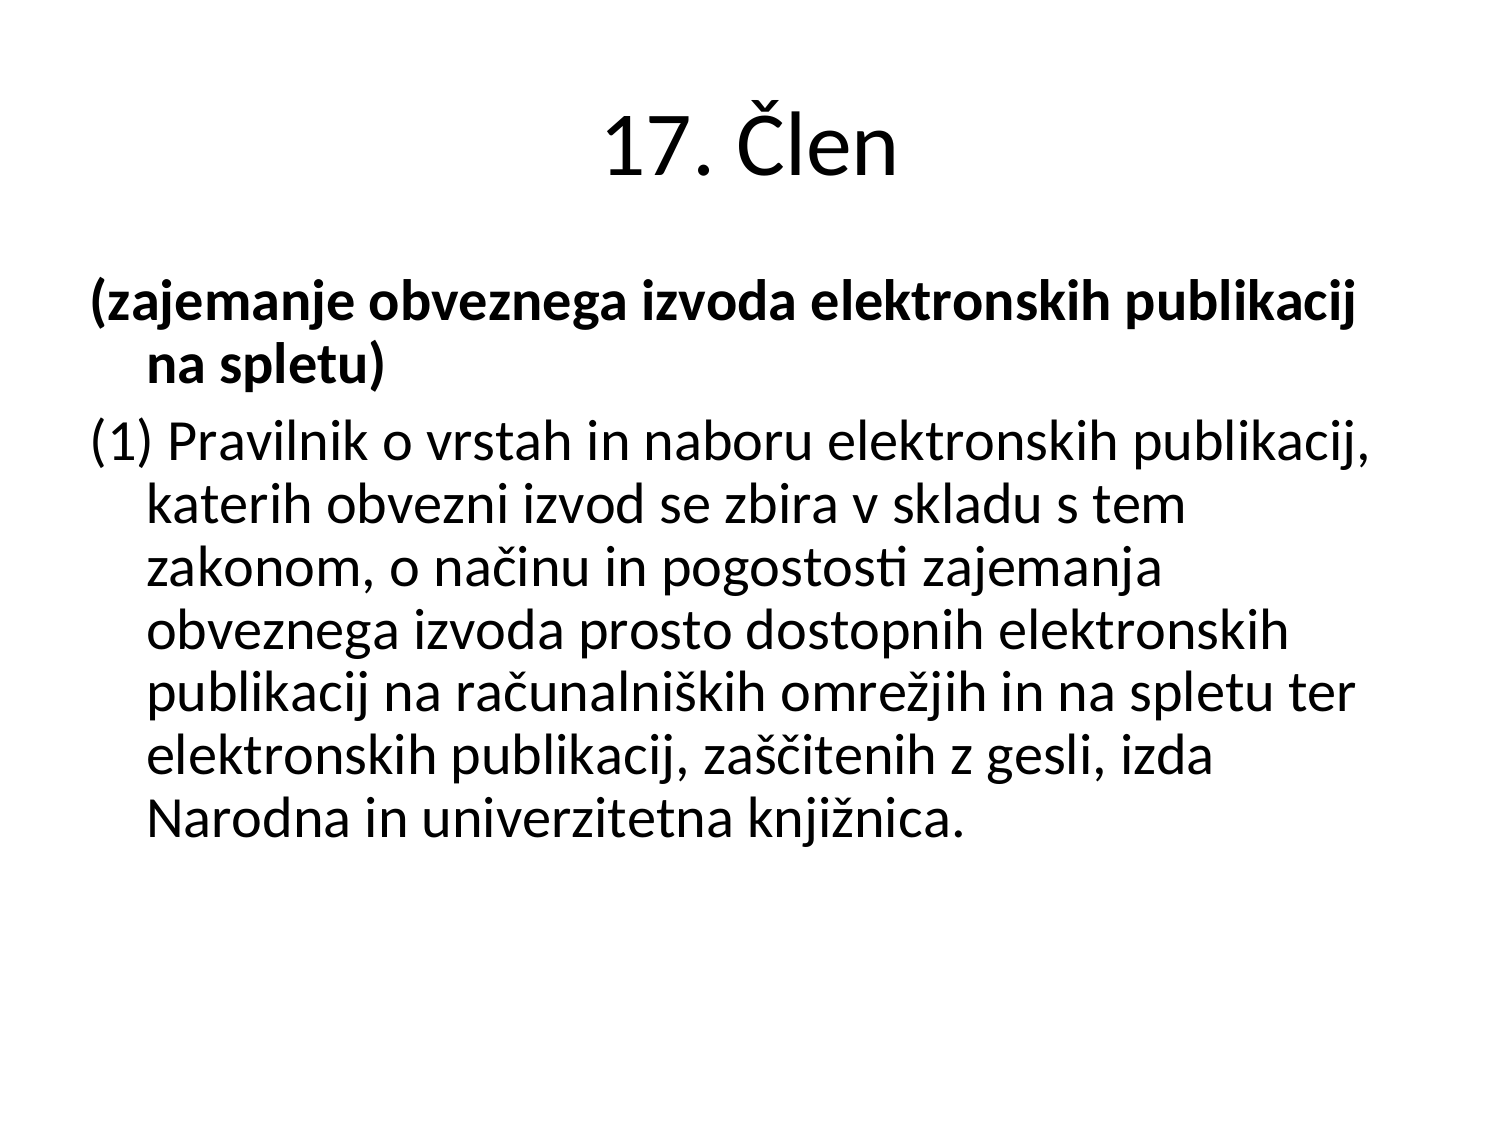

# 17. Člen
(zajemanje obveznega izvoda elektronskih publikacij na spletu)
(1) Pravilnik o vrstah in naboru elektronskih publikacij, katerih obvezni izvod se zbira v skladu s tem zakonom, o načinu in pogostosti zajemanja obveznega izvoda prosto dostopnih elektronskih publikacij na računalniških omrežjih in na spletu ter elektronskih publikacij, zaščitenih z gesli, izda Narodna in univerzitetna knjižnica.